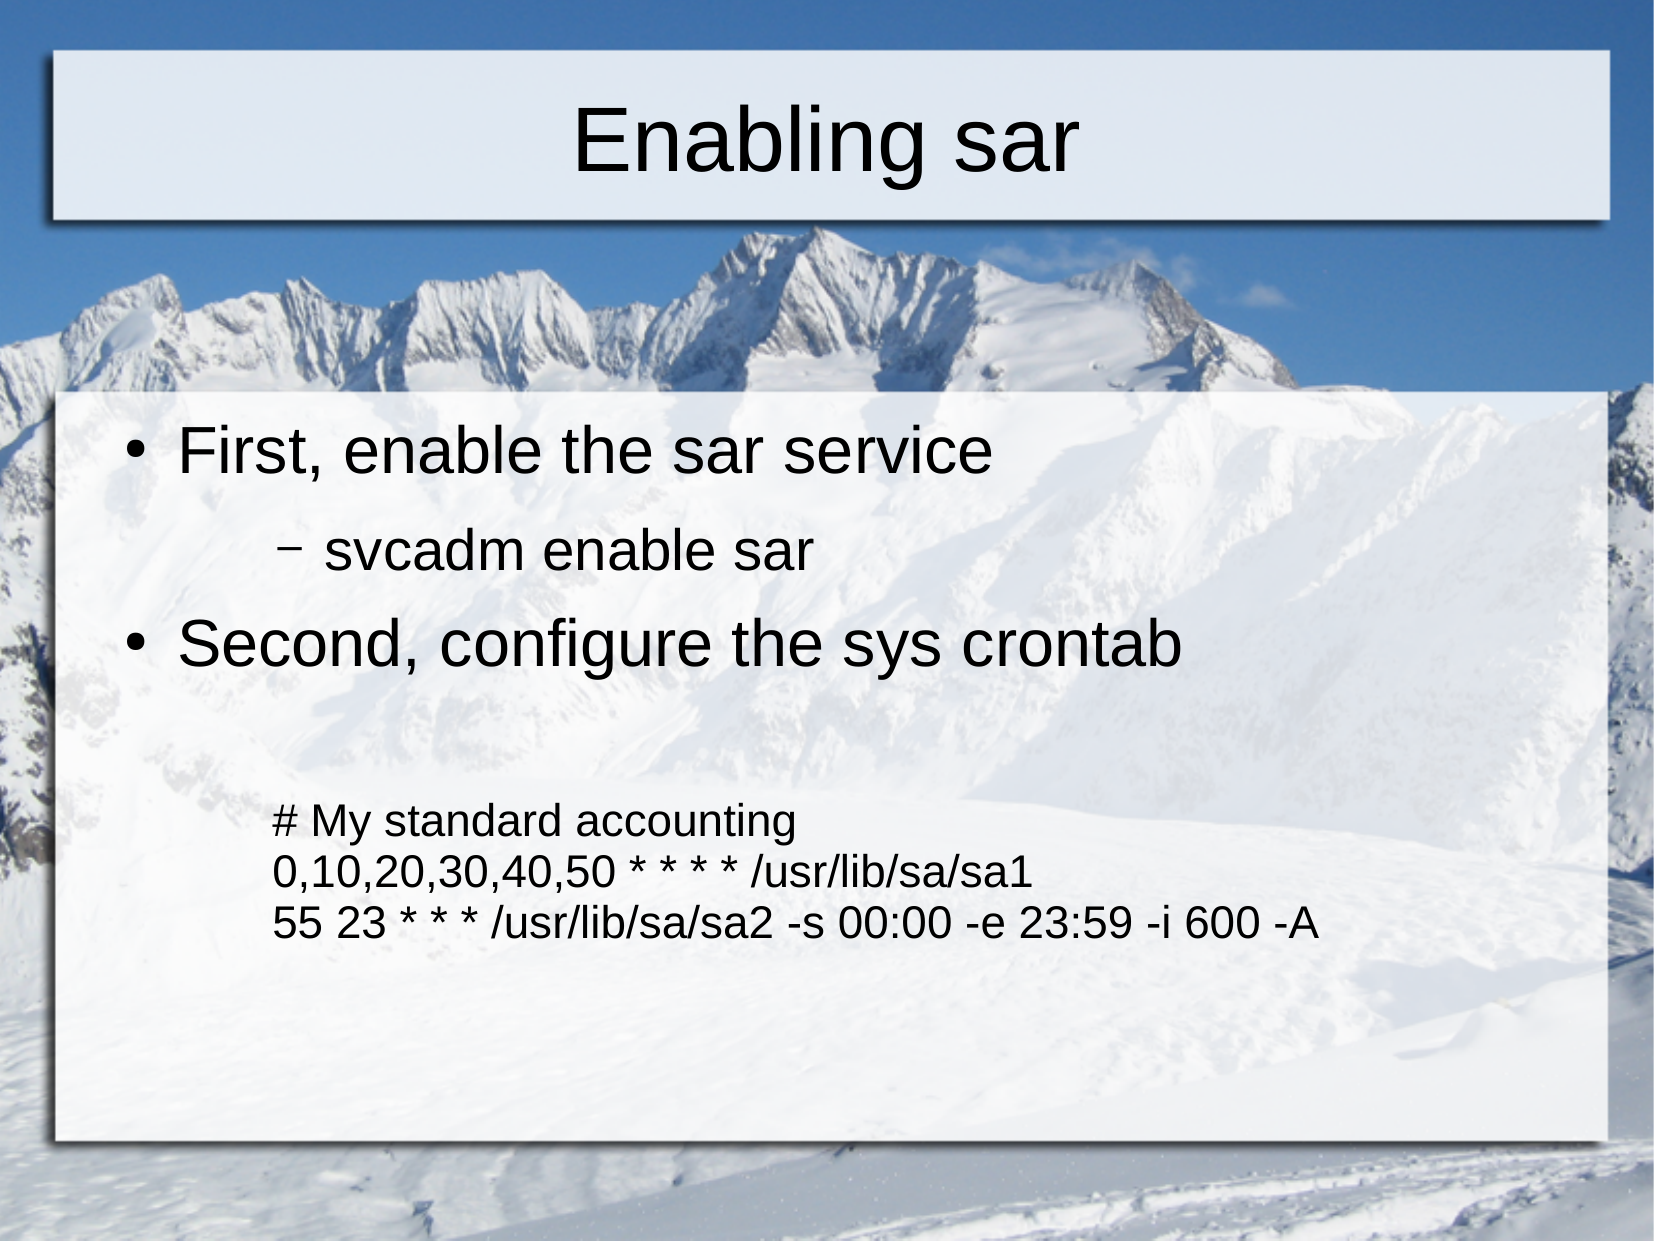

# Enabling sar
First, enable the sar service
svcadm enable sar
Second, configure the sys crontab
# My standard accounting
0,10,20,30,40,50 * * * * /usr/lib/sa/sa1
55 23 * * * /usr/lib/sa/sa2 -s 00:00 -e 23:59 -i 600 -A